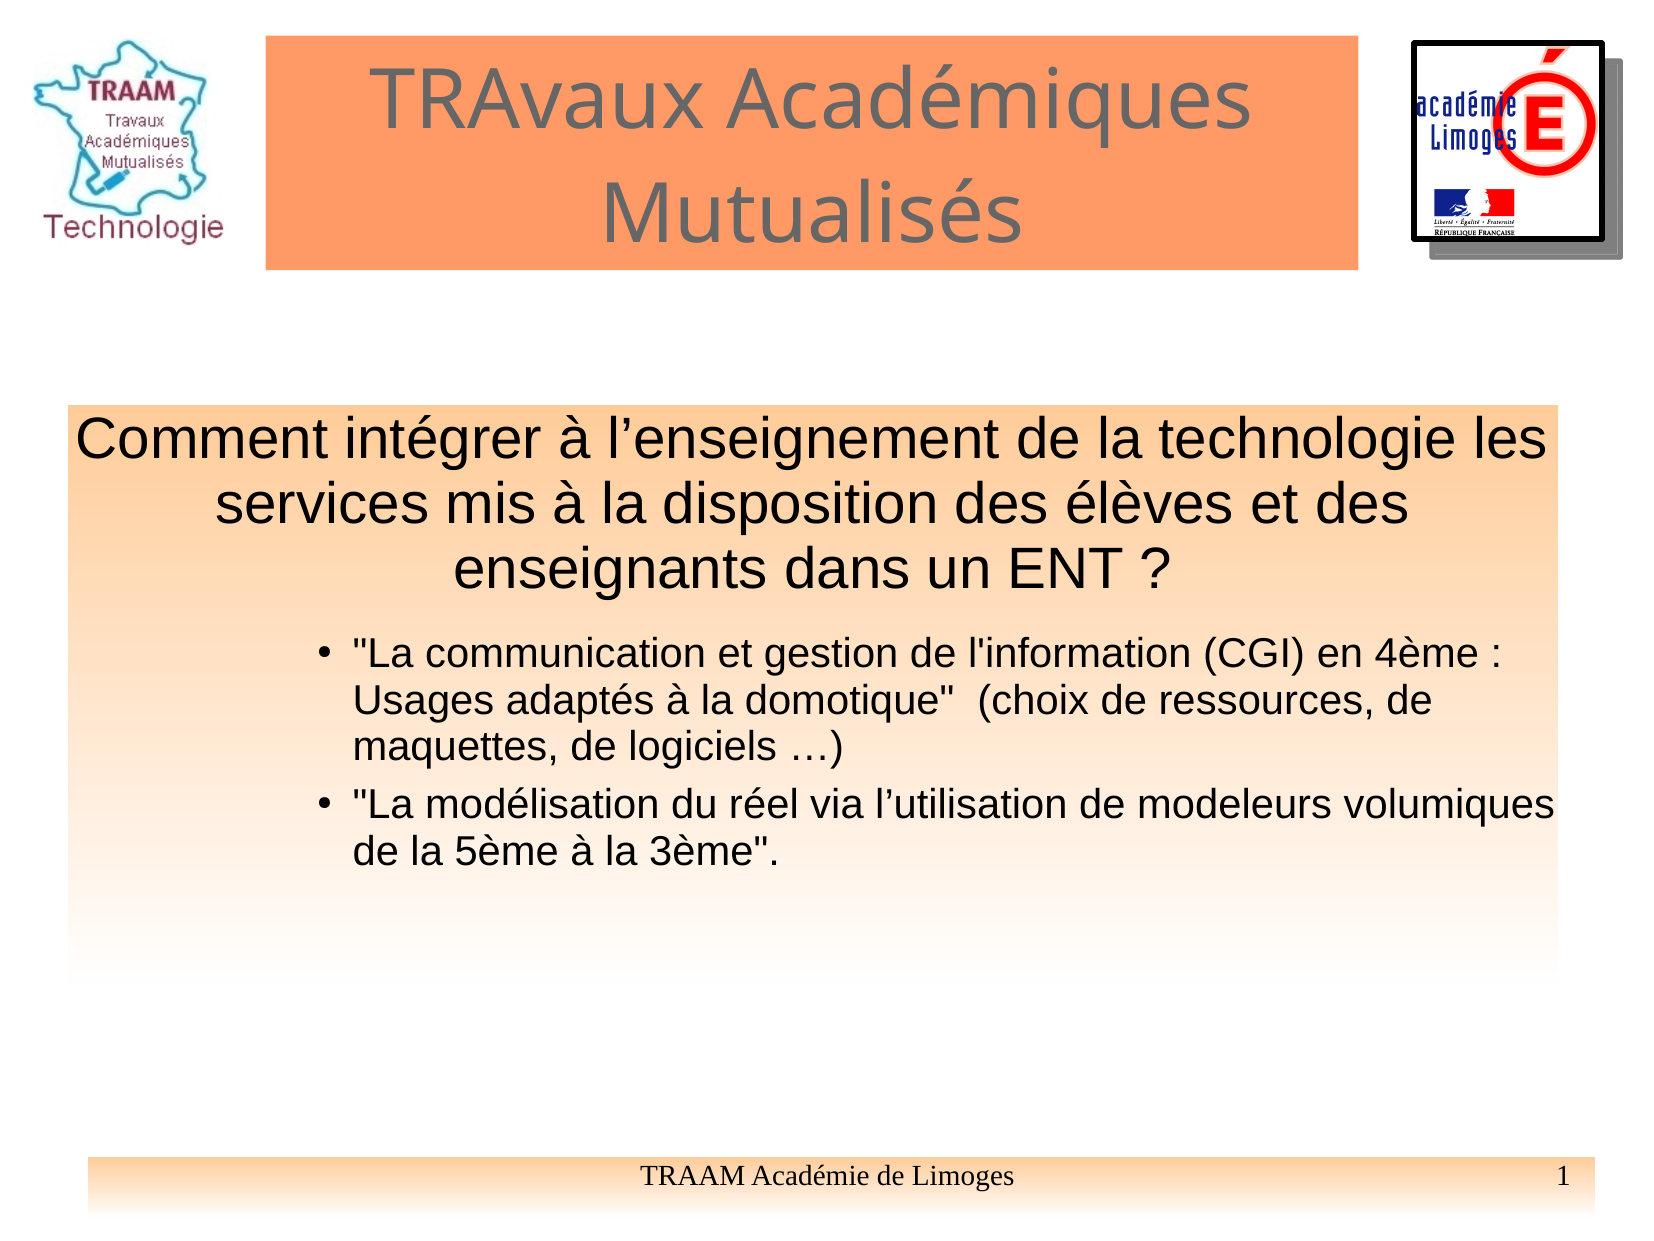

# TRAvaux Académiques Mutualisés
Comment intégrer à l’enseignement de la technologie les services mis à la disposition des élèves et des enseignants dans un ENT ?
"La communication et gestion de l'information (CGI) en 4ème : Usages adaptés à la domotique" (choix de ressources, de maquettes, de logiciels …)
"La modélisation du réel via l’utilisation de modeleurs volumiques de la 5ème à la 3ème".
TRAAM Académie de Limoges
1